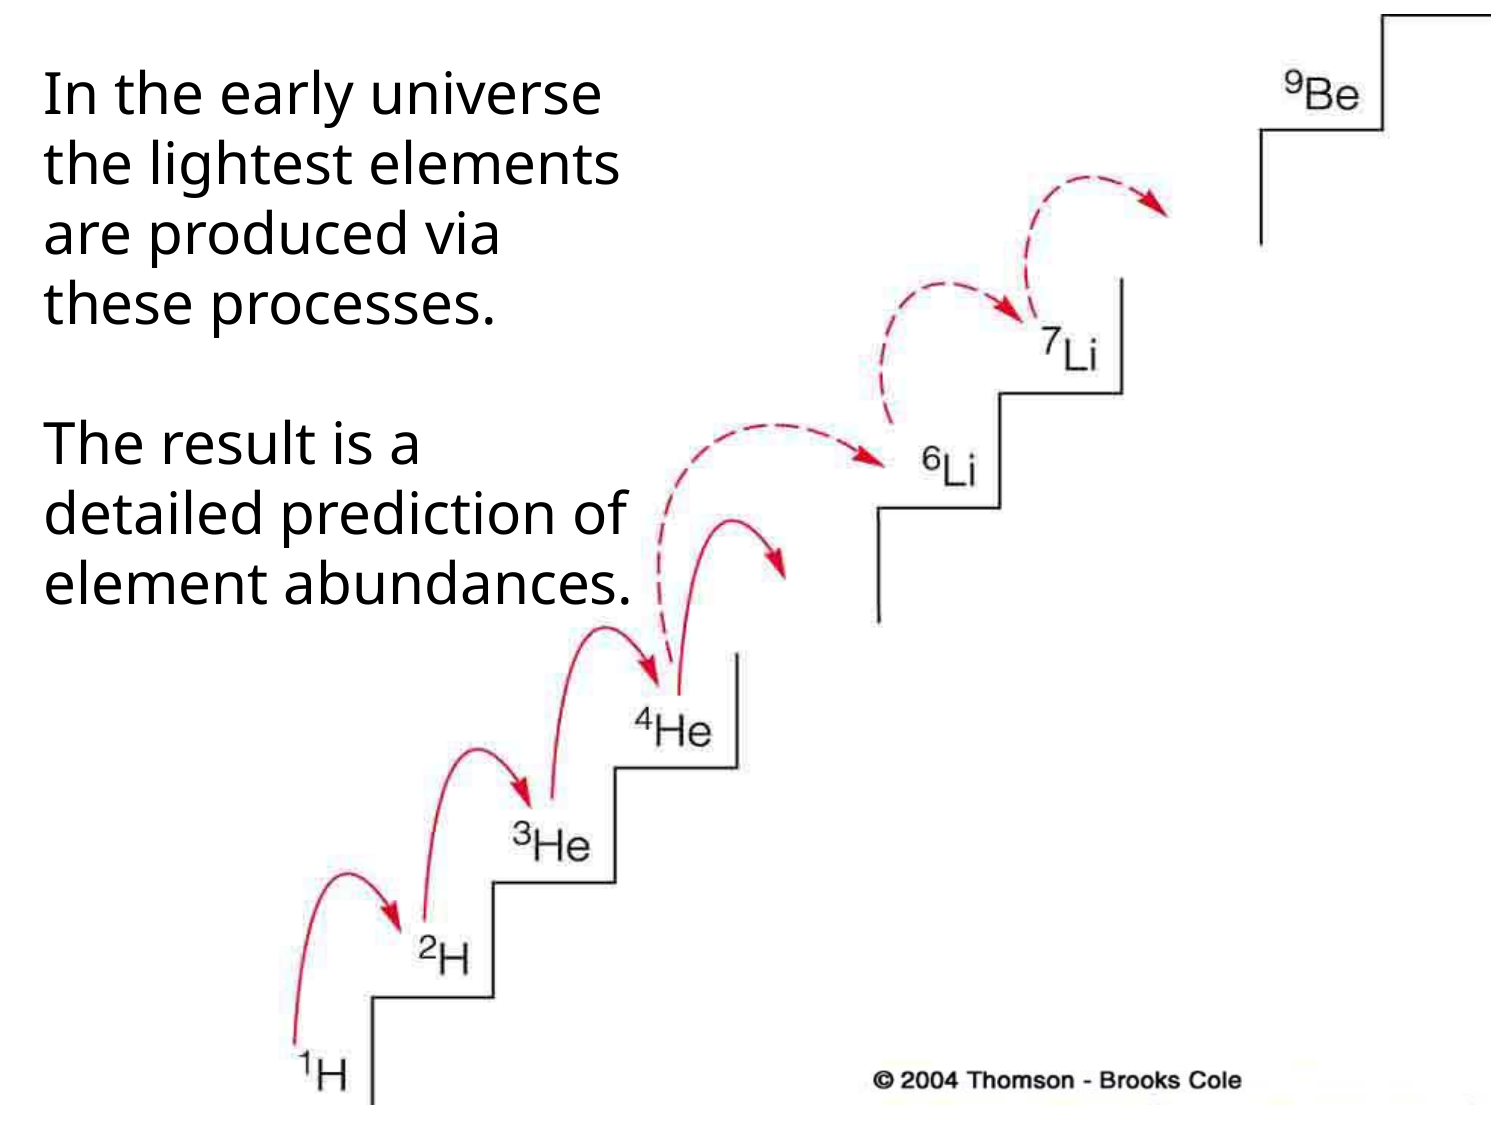

In the early universe the lightest elements are produced via these processes.
The result is a detailed prediction of element abundances.